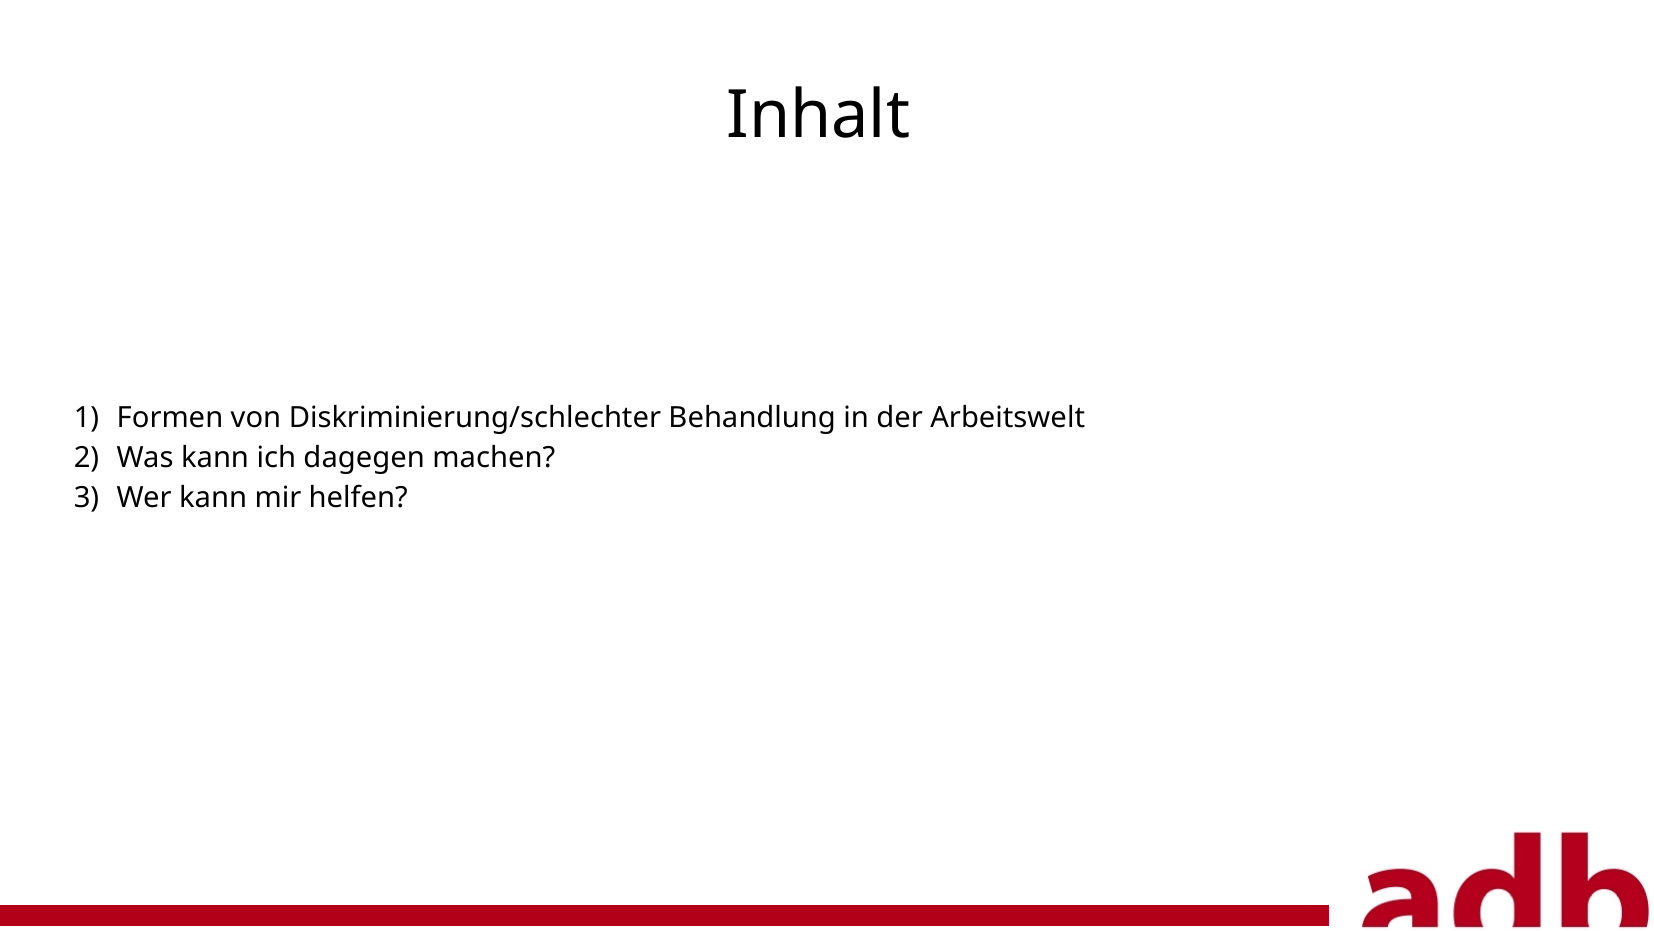

Inhalt
 Formen von Diskriminierung/schlechter Behandlung in der Arbeitswelt
 Was kann ich dagegen machen?
 Wer kann mir helfen?